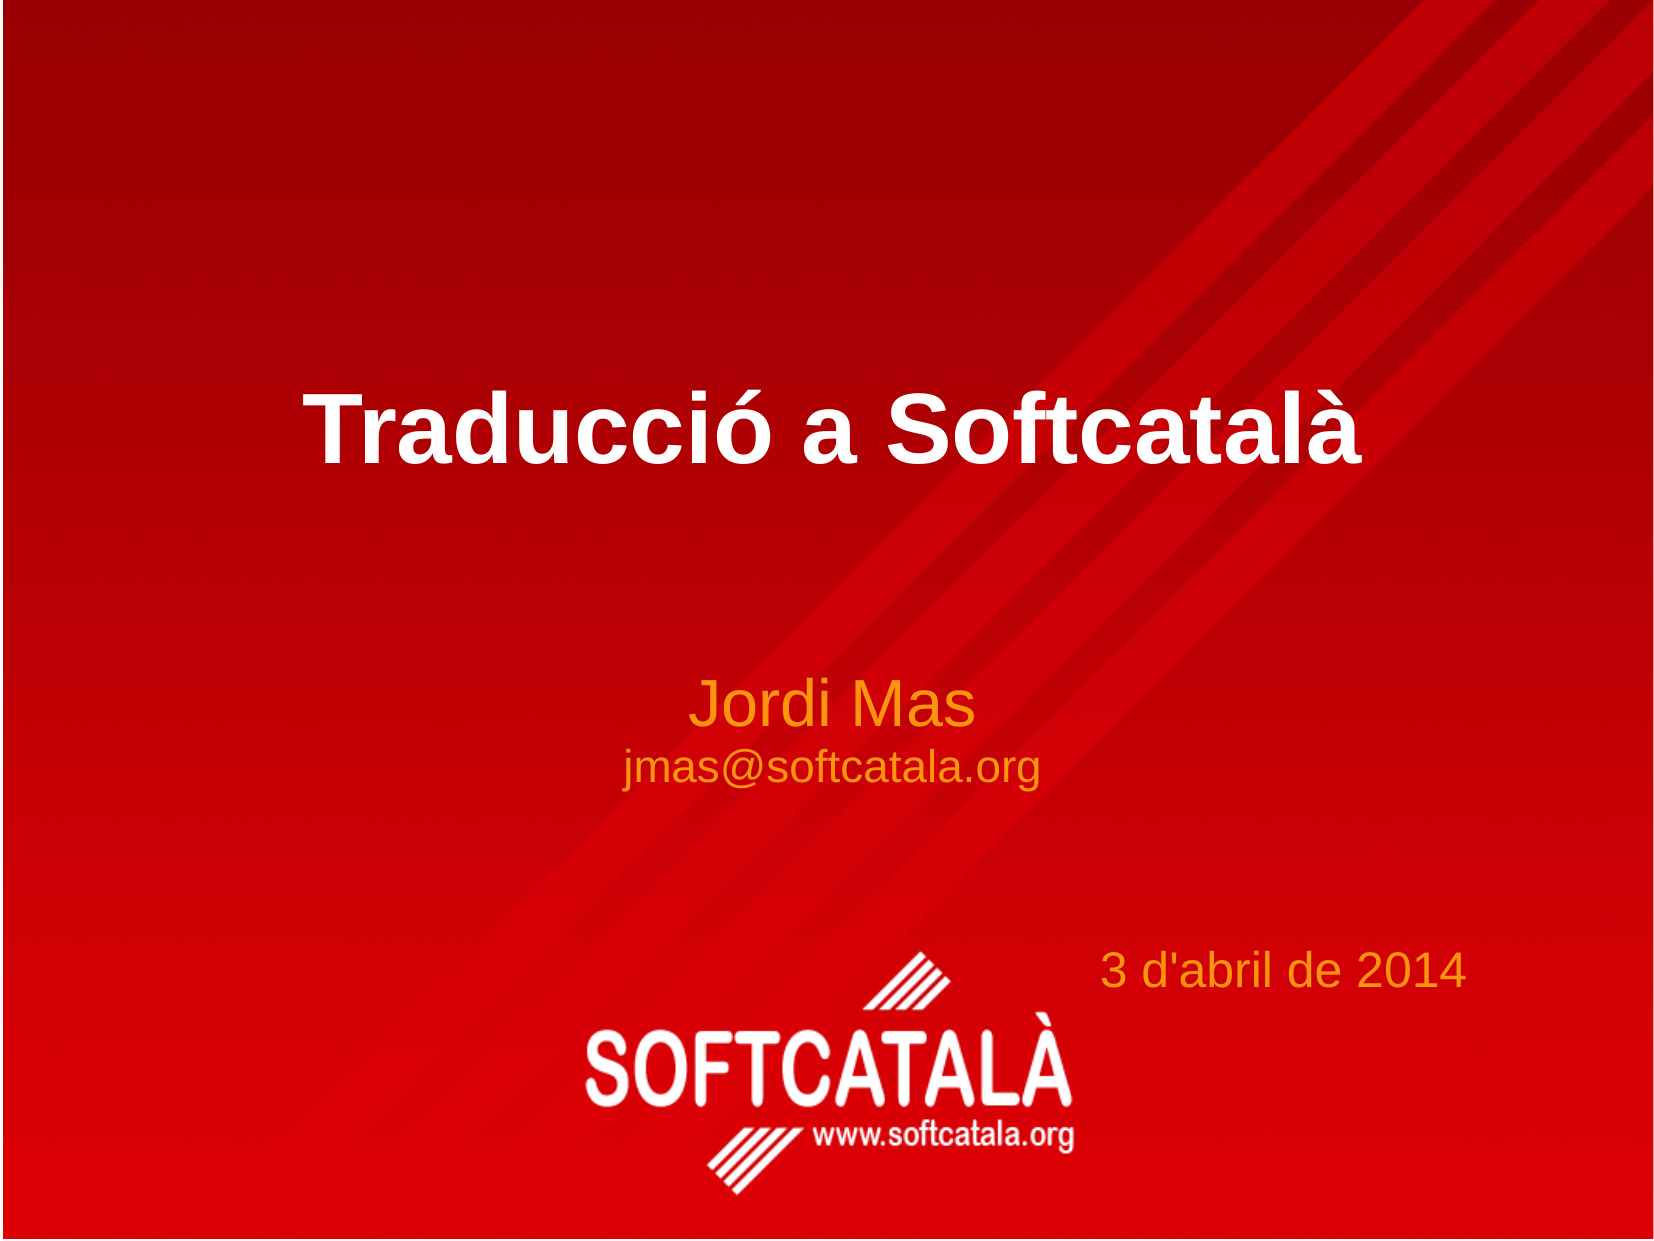

Traducció a Softcatalà
Jordi Mas
jmas@softcatala.org
3 d'abril de 2014